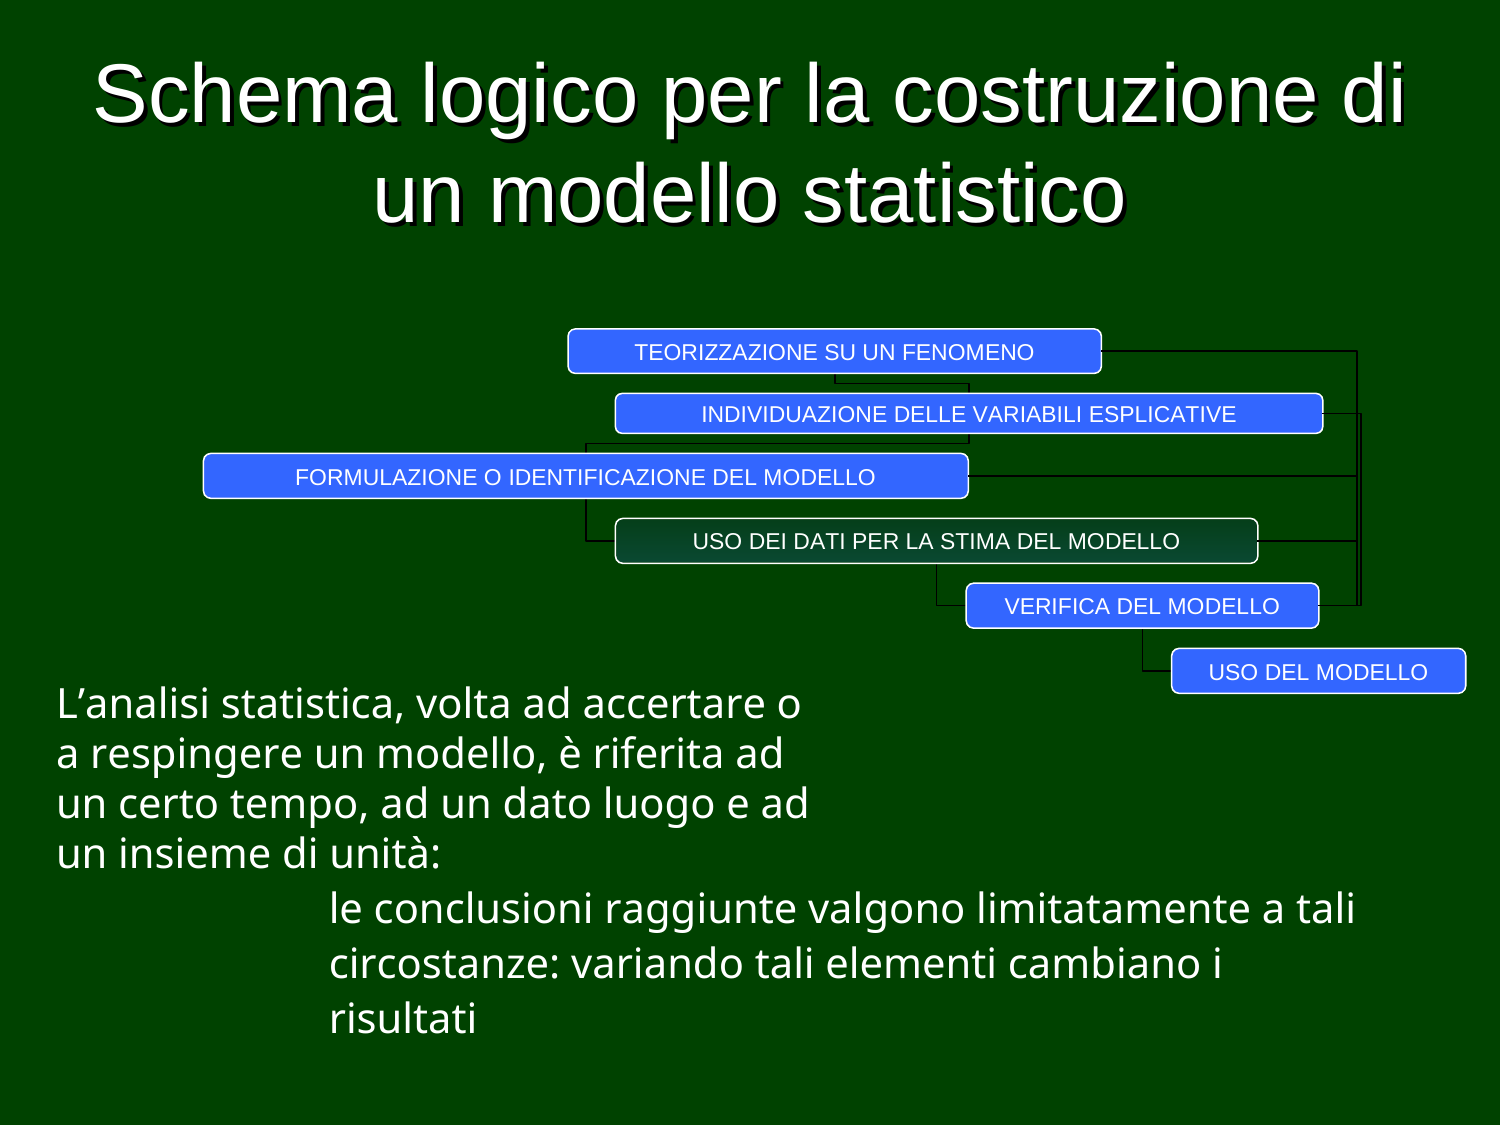

Schema logico per la costruzione di un modello statistico
TEORIZZAZIONE SU UN FENOMENO
INDIVIDUAZIONE DELLE VARIABILI ESPLICATIVE
FORMULAZIONE O IDENTIFICAZIONE DEL MODELLO
USO DEI DATI PER LA STIMA DEL MODELLO
VERIFICA DEL MODELLO
USO DEL MODELLO
L’analisi statistica, volta ad accertare o a respingere un modello, è riferita ad un certo tempo, ad un dato luogo e ad un insieme di unità:
le conclusioni raggiunte valgono limitatamente a tali circostanze: variando tali elementi cambiano i risultati